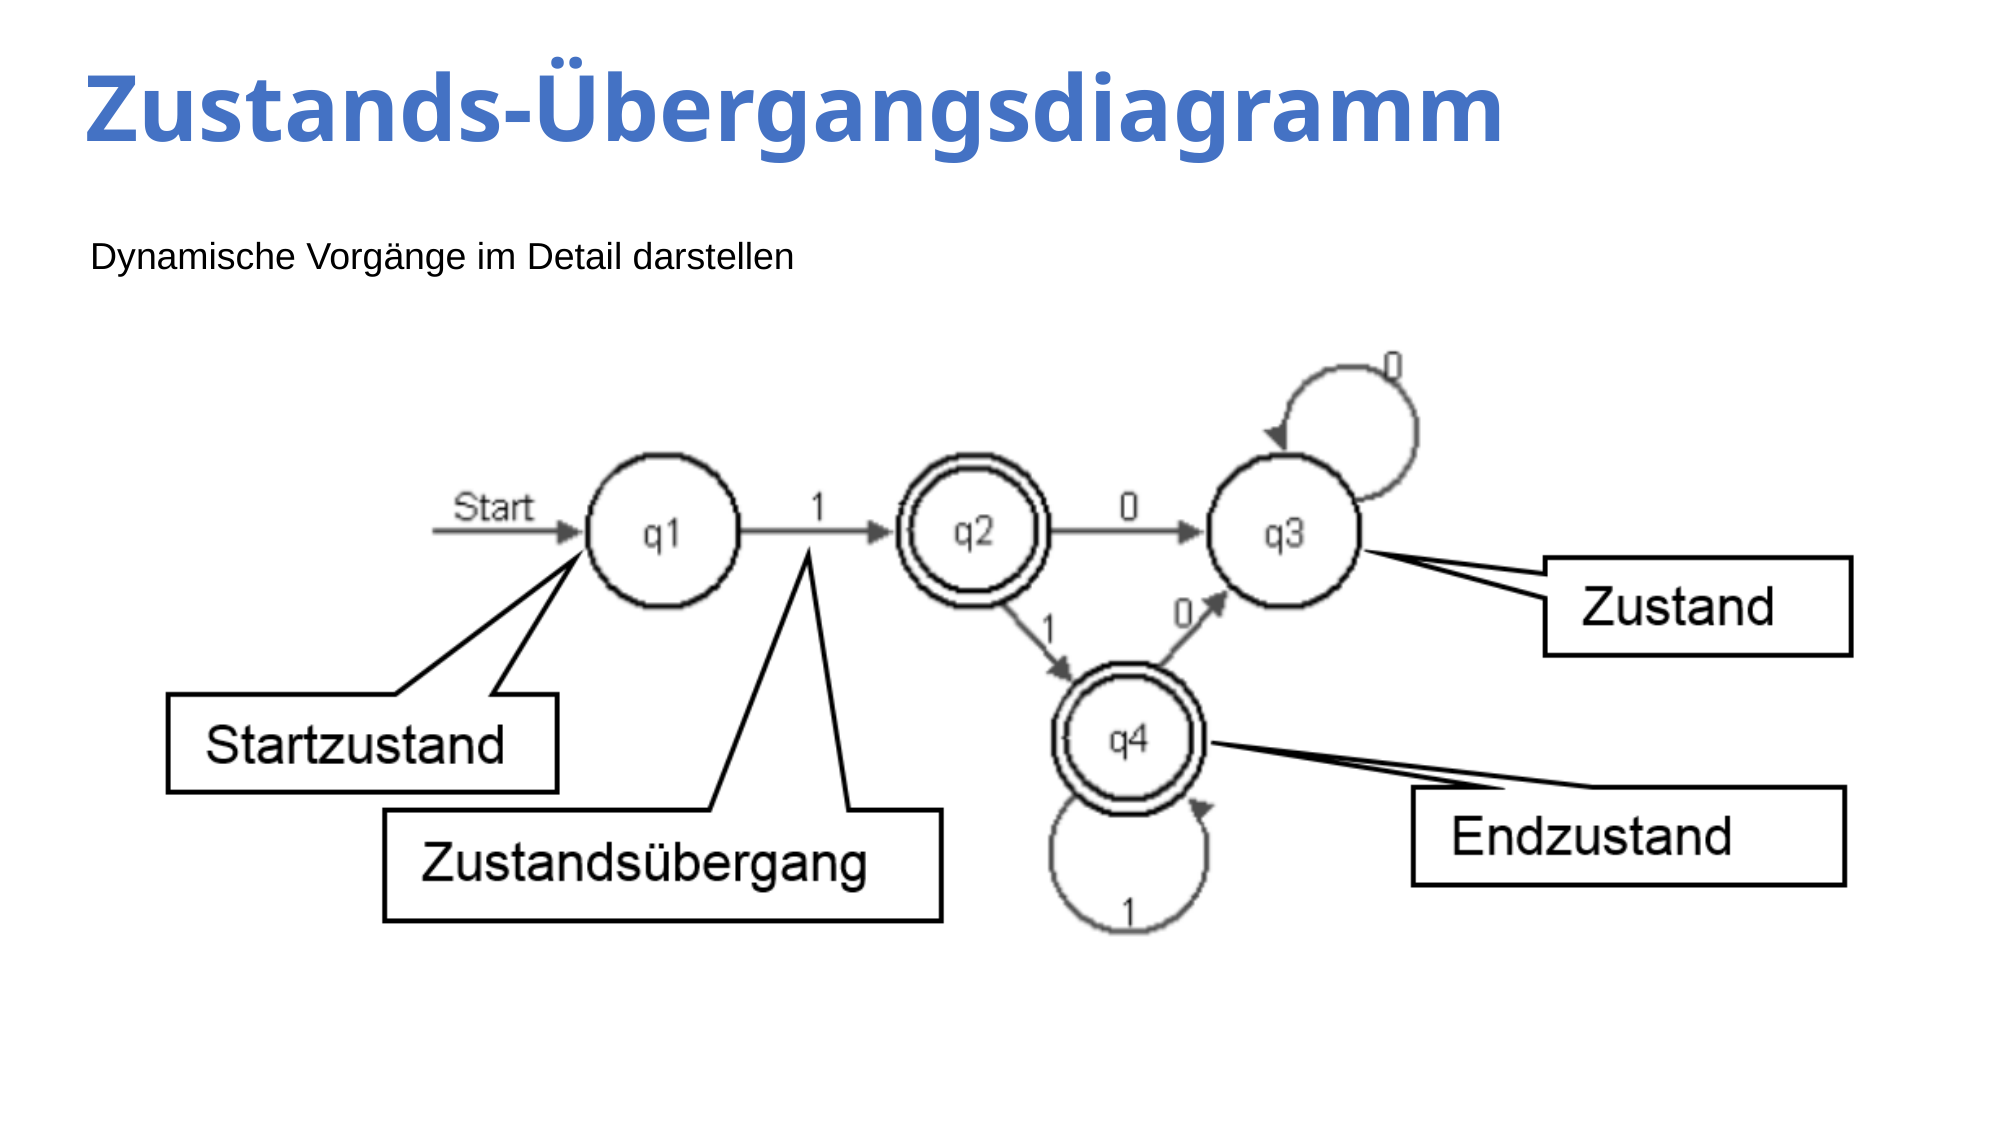

# Zustands-Übergangsdiagramm
Dynamische Vorgänge im Detail darstellen